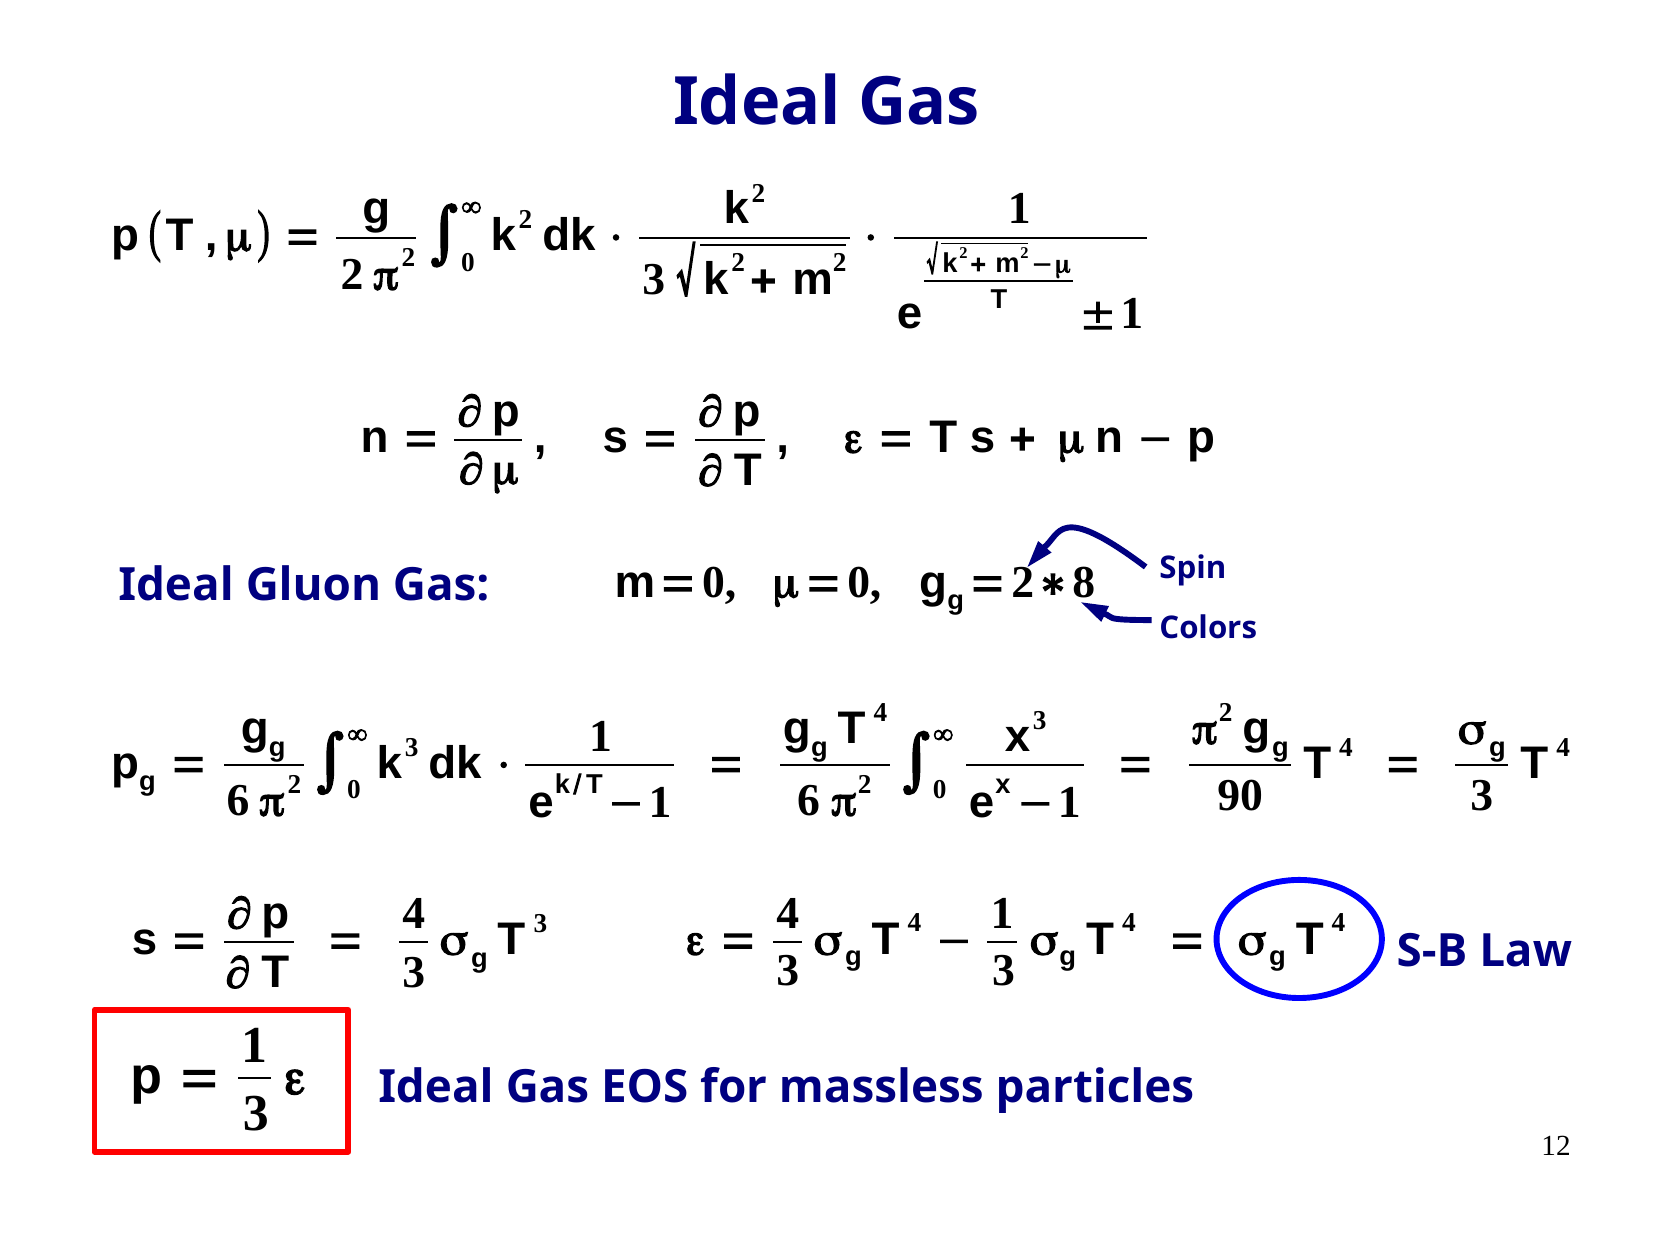

# Ideal Gas
Spin
Colors
Ideal Gluon Gas:
S-B Law
Ideal Gas EOS for massless particles
12